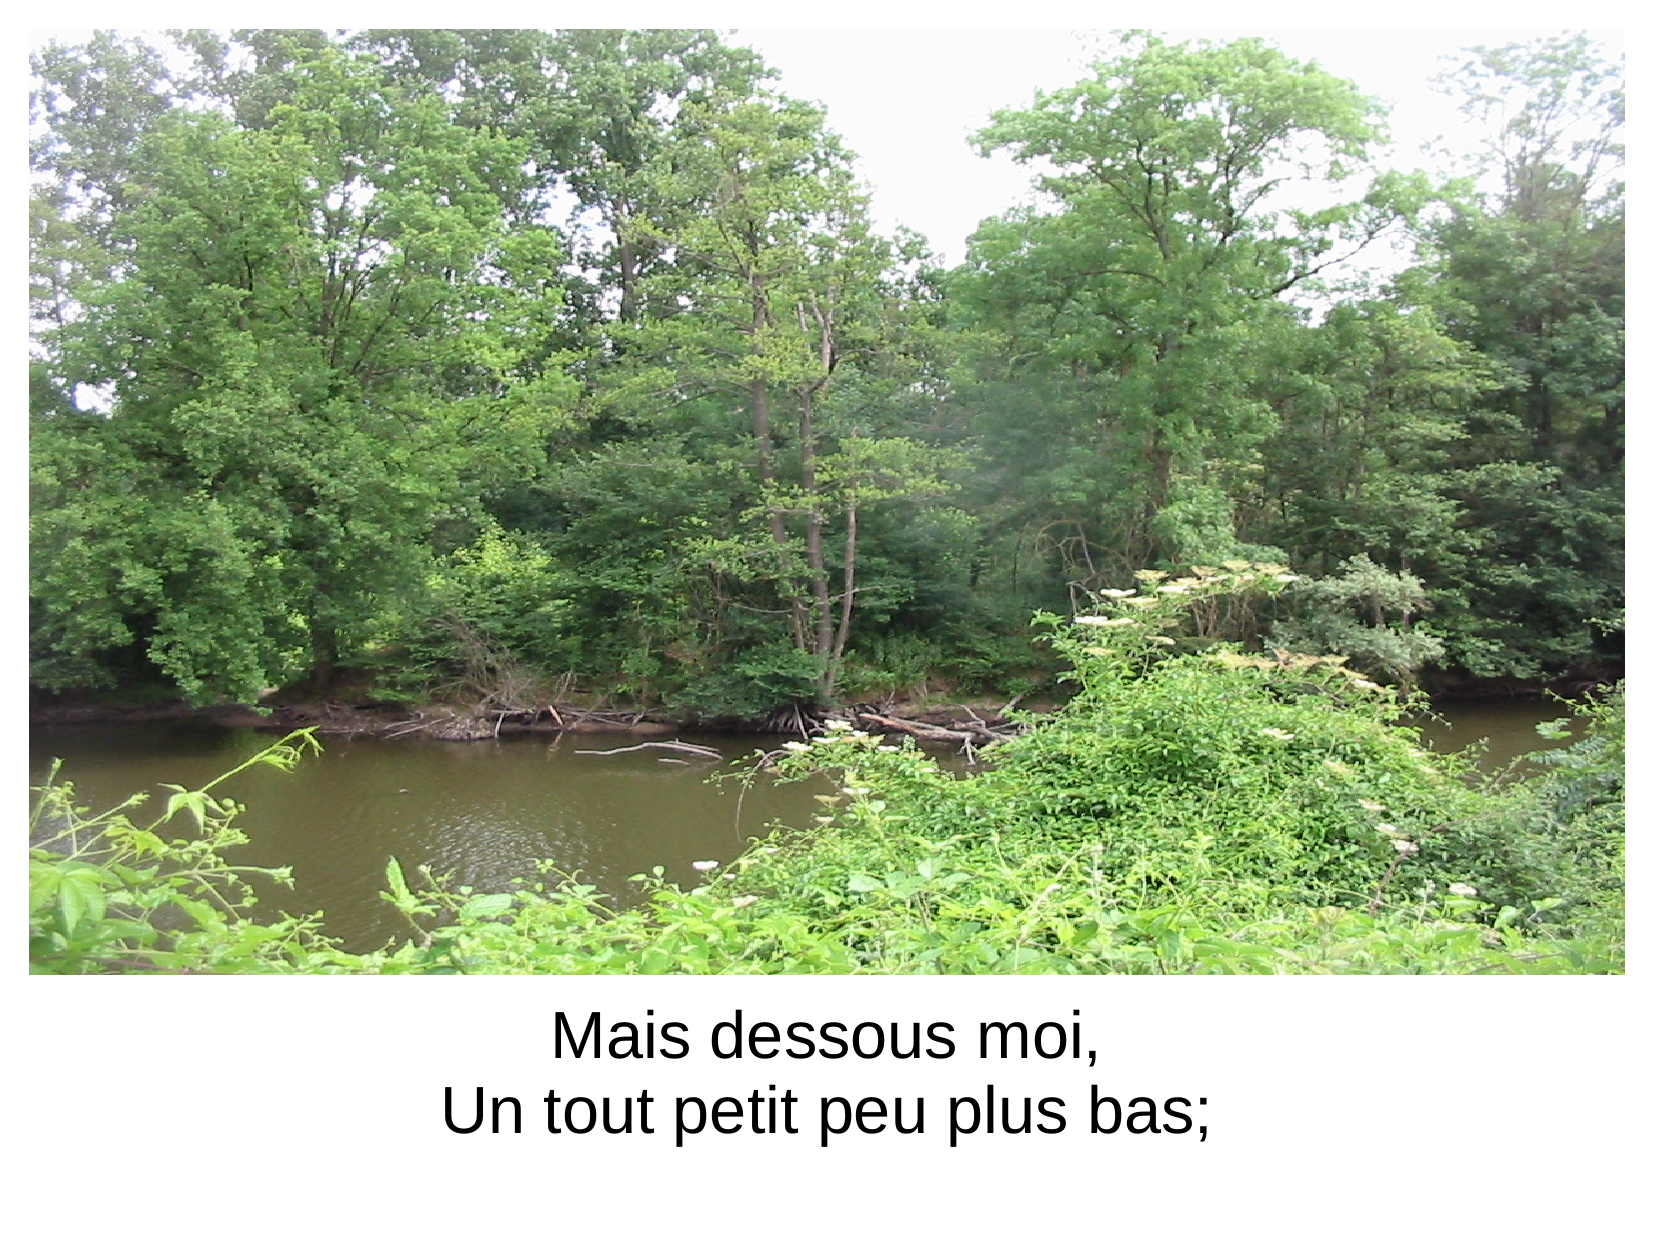

# Mais dessous moi,
Un tout petit peu plus bas;